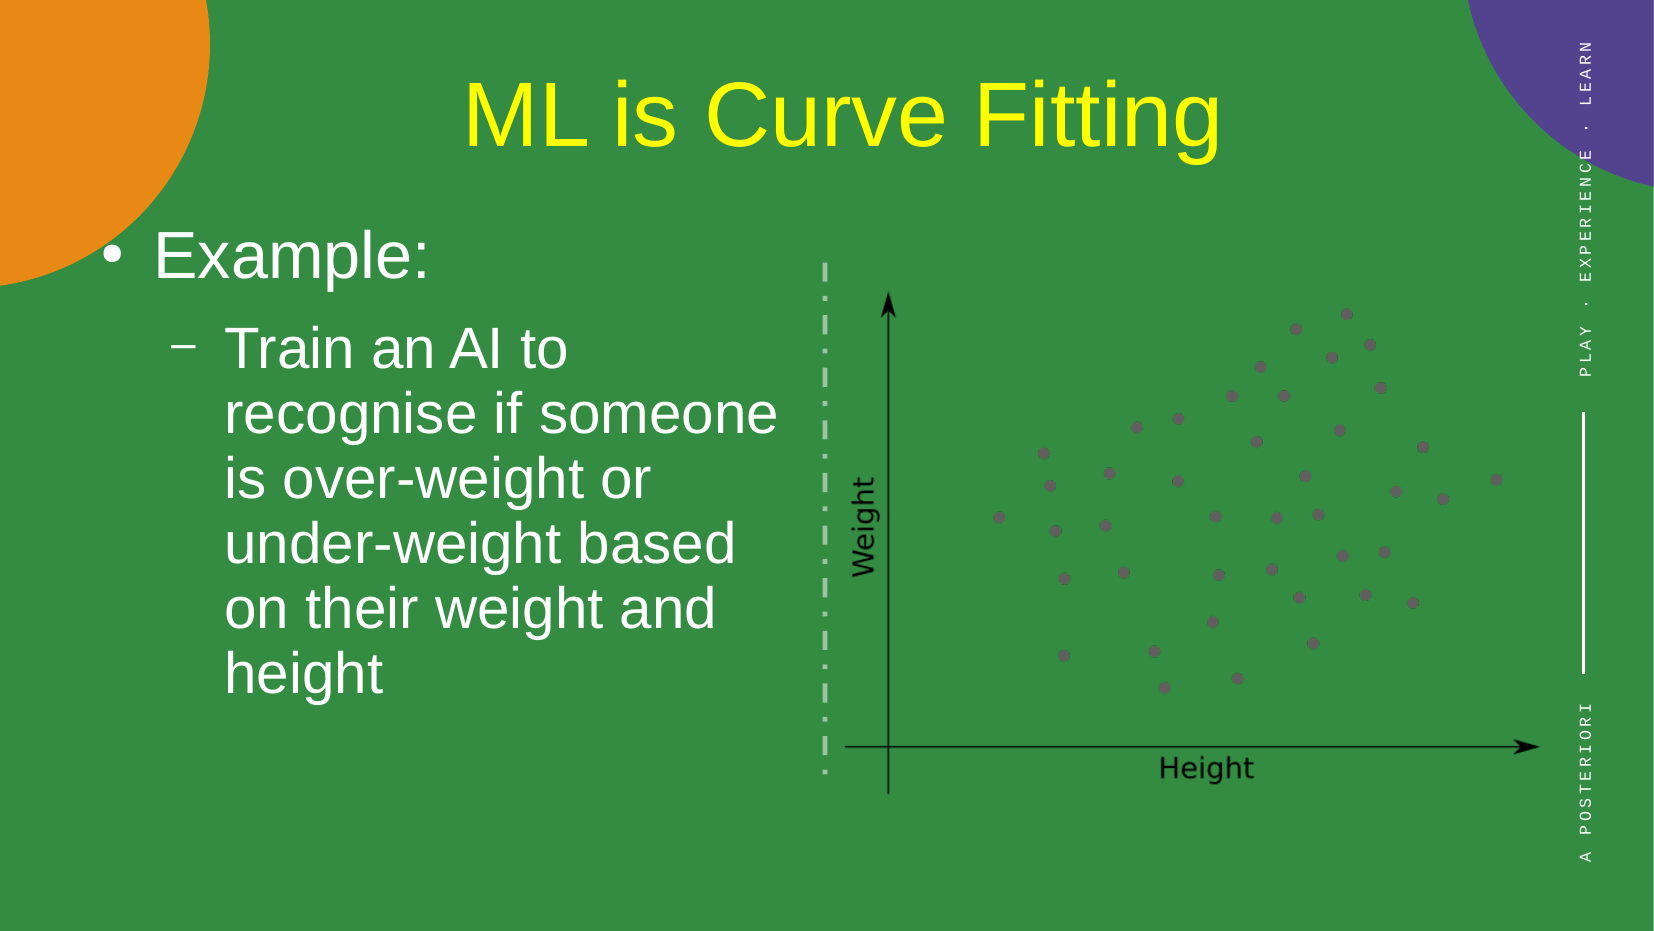

# ML is Curve Fitting
Example:
Train an AI to recognise if someone is over-weight or under-weight based on their weight and height